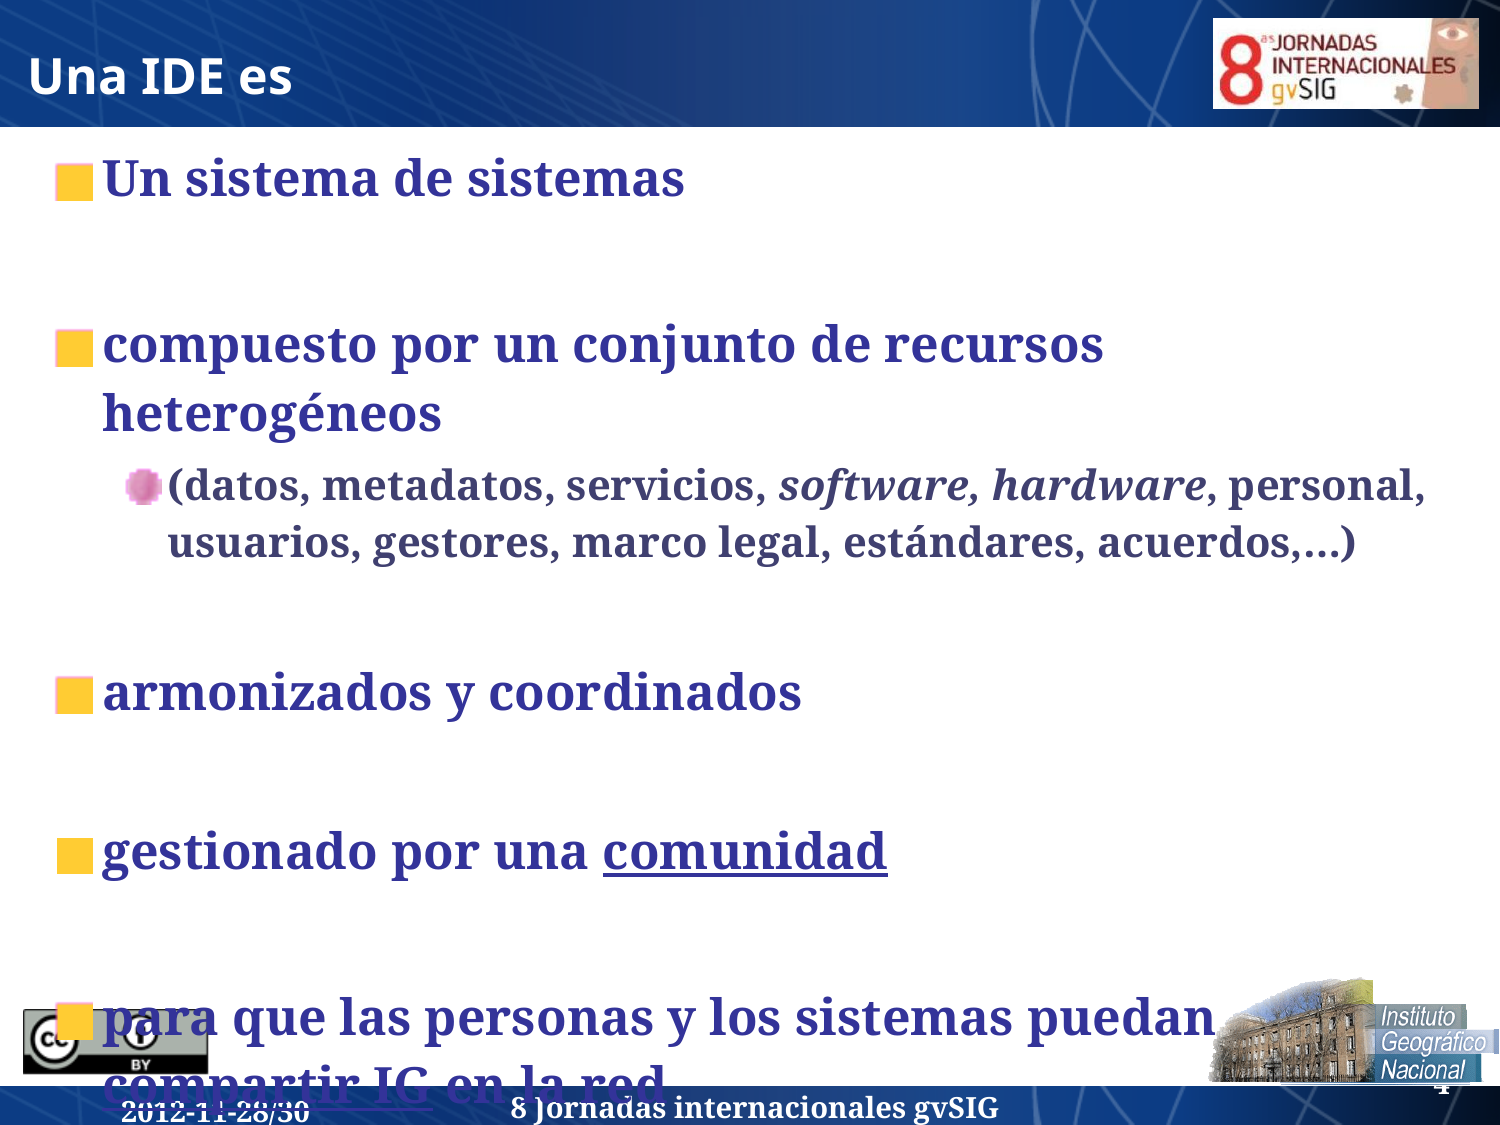

# Una IDE es
Un sistema de sistemas
compuesto por un conjunto de recursos heterogéneos
(datos, metadatos, servicios, software, hardware, personal, usuarios, gestores, marco legal, estándares, acuerdos,…)
armonizados y coordinados
gestionado por una comunidad
para que las personas y los sistemas puedan compartir IG en la red